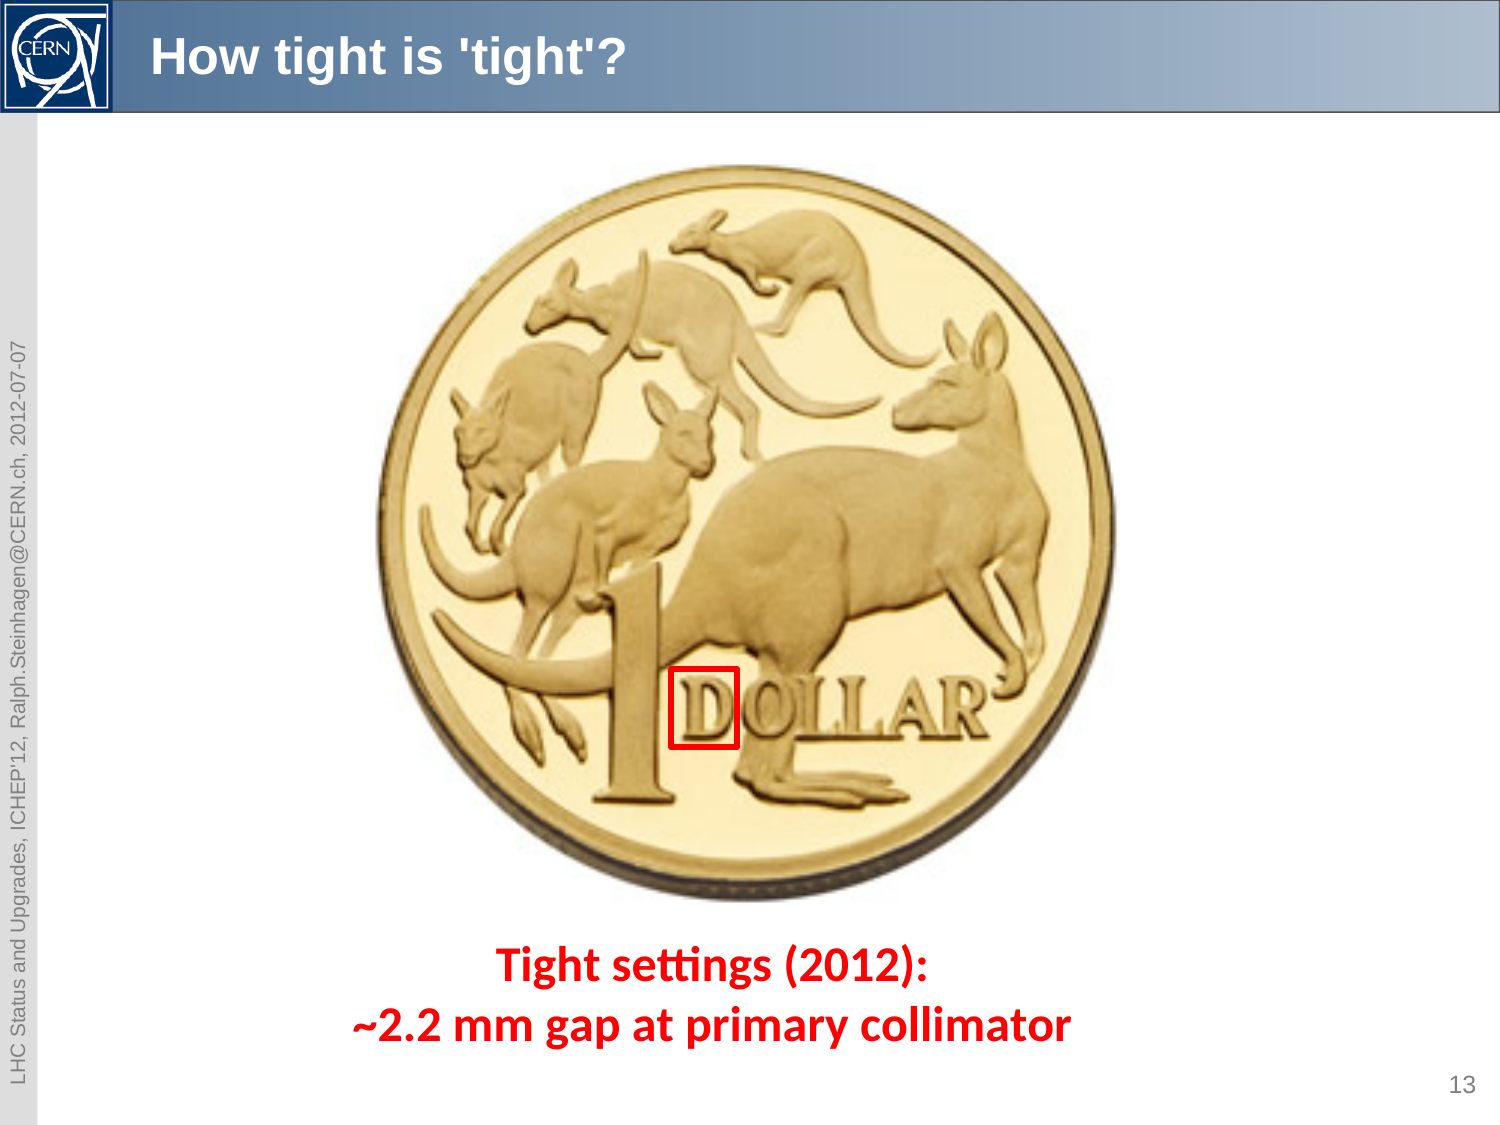

# How tight is 'tight'?
Tight settings (2012):
~2.2 mm gap at primary collimator